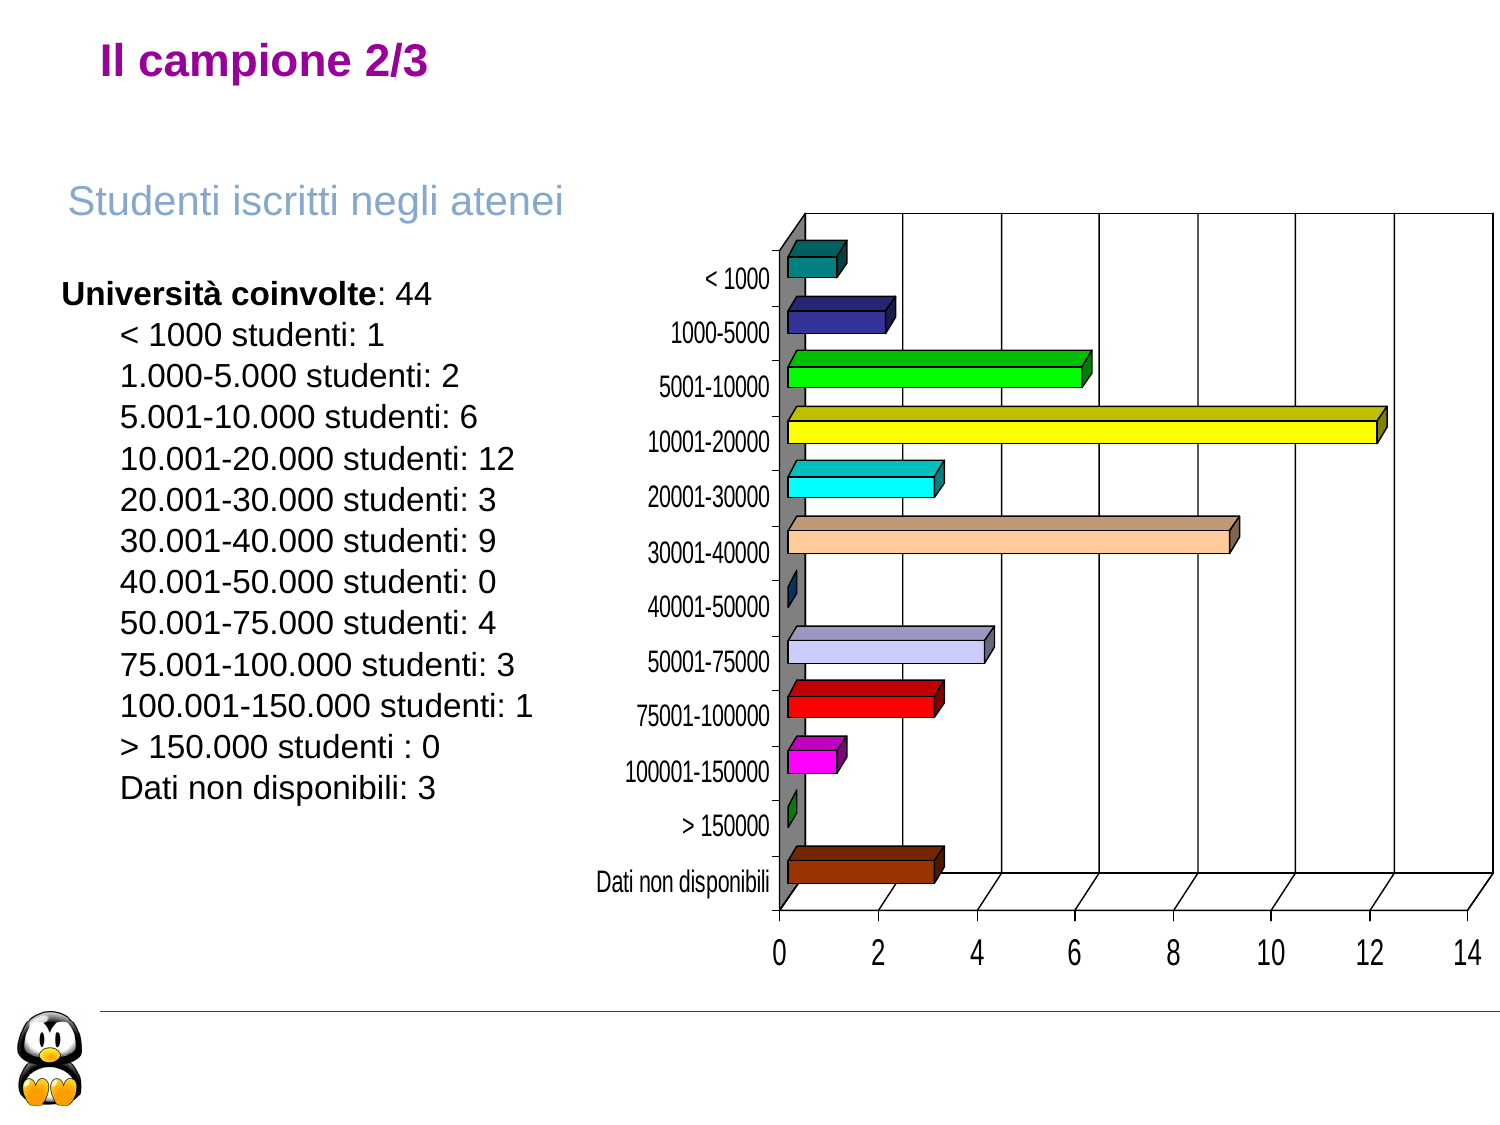

# Il campione 2/3
	 Studenti iscritti negli atenei
Università coinvolte: 44
< 1000 studenti: 1
1.000-5.000 studenti: 2
5.001-10.000 studenti: 6
10.001-20.000 studenti: 12
20.001-30.000 studenti: 3
30.001-40.000 studenti: 9
40.001-50.000 studenti: 0
50.001-75.000 studenti: 4
75.001-100.000 studenti: 3
100.001-150.000 studenti: 1
> 150.000 studenti : 0
Dati non disponibili: 3